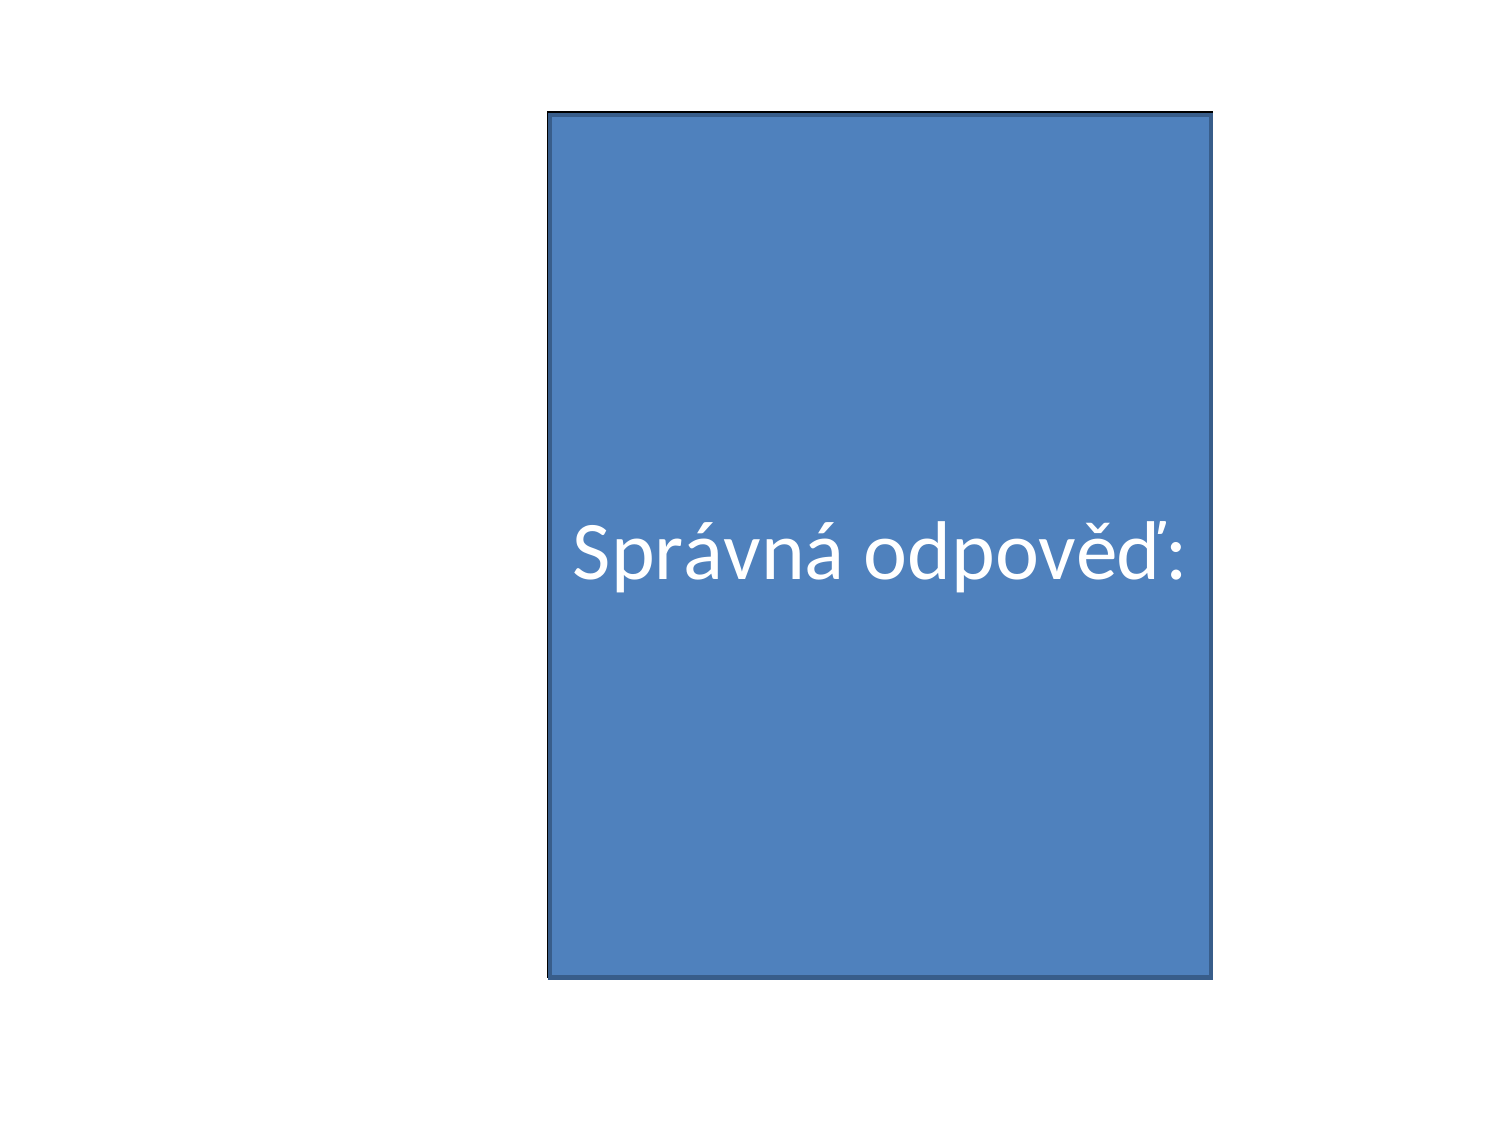

Pokud mají krychličky stejný
objem, musíme každou
zvážit.
Modrá krychlička měla
hmotnost m = 2,7 g.
Zelená krychlička měla
hmotnost m = 8,96 g.
Žlutá krychlička měla
hmotnost m = 7,87 g.
Správná odpověď: